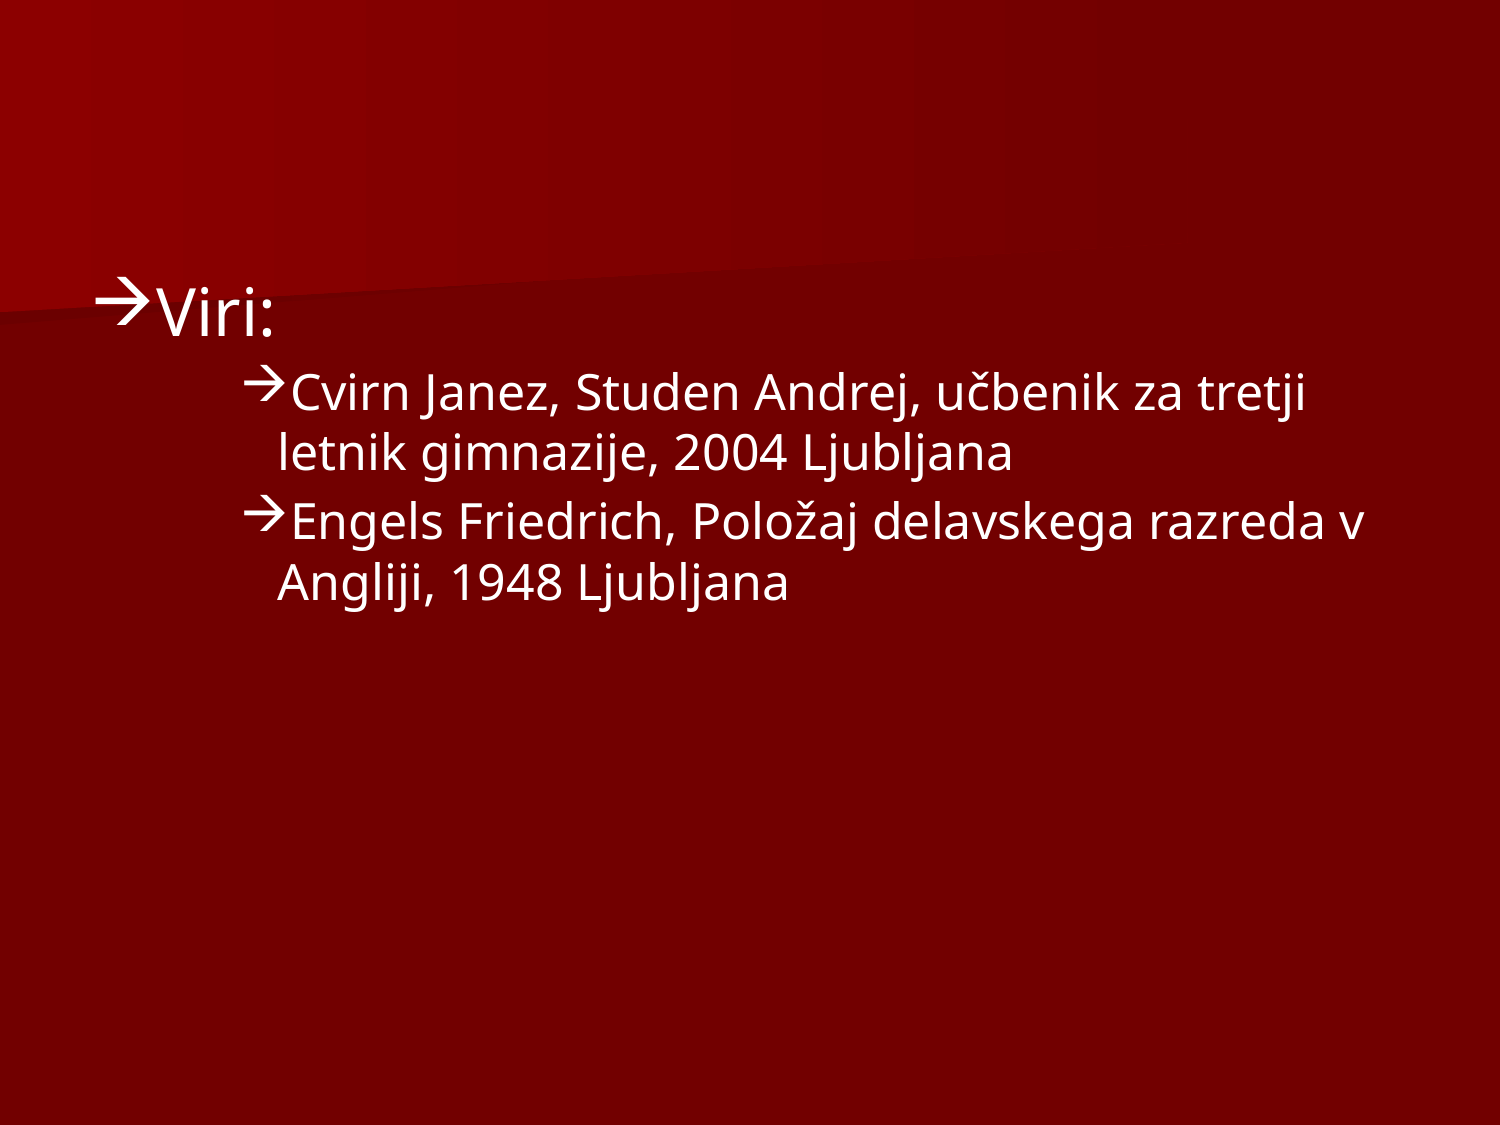

# Viri:
Cvirn Janez, Studen Andrej, učbenik za tretji letnik gimnazije, 2004 Ljubljana
Engels Friedrich, Položaj delavskega razreda v Angliji, 1948 Ljubljana